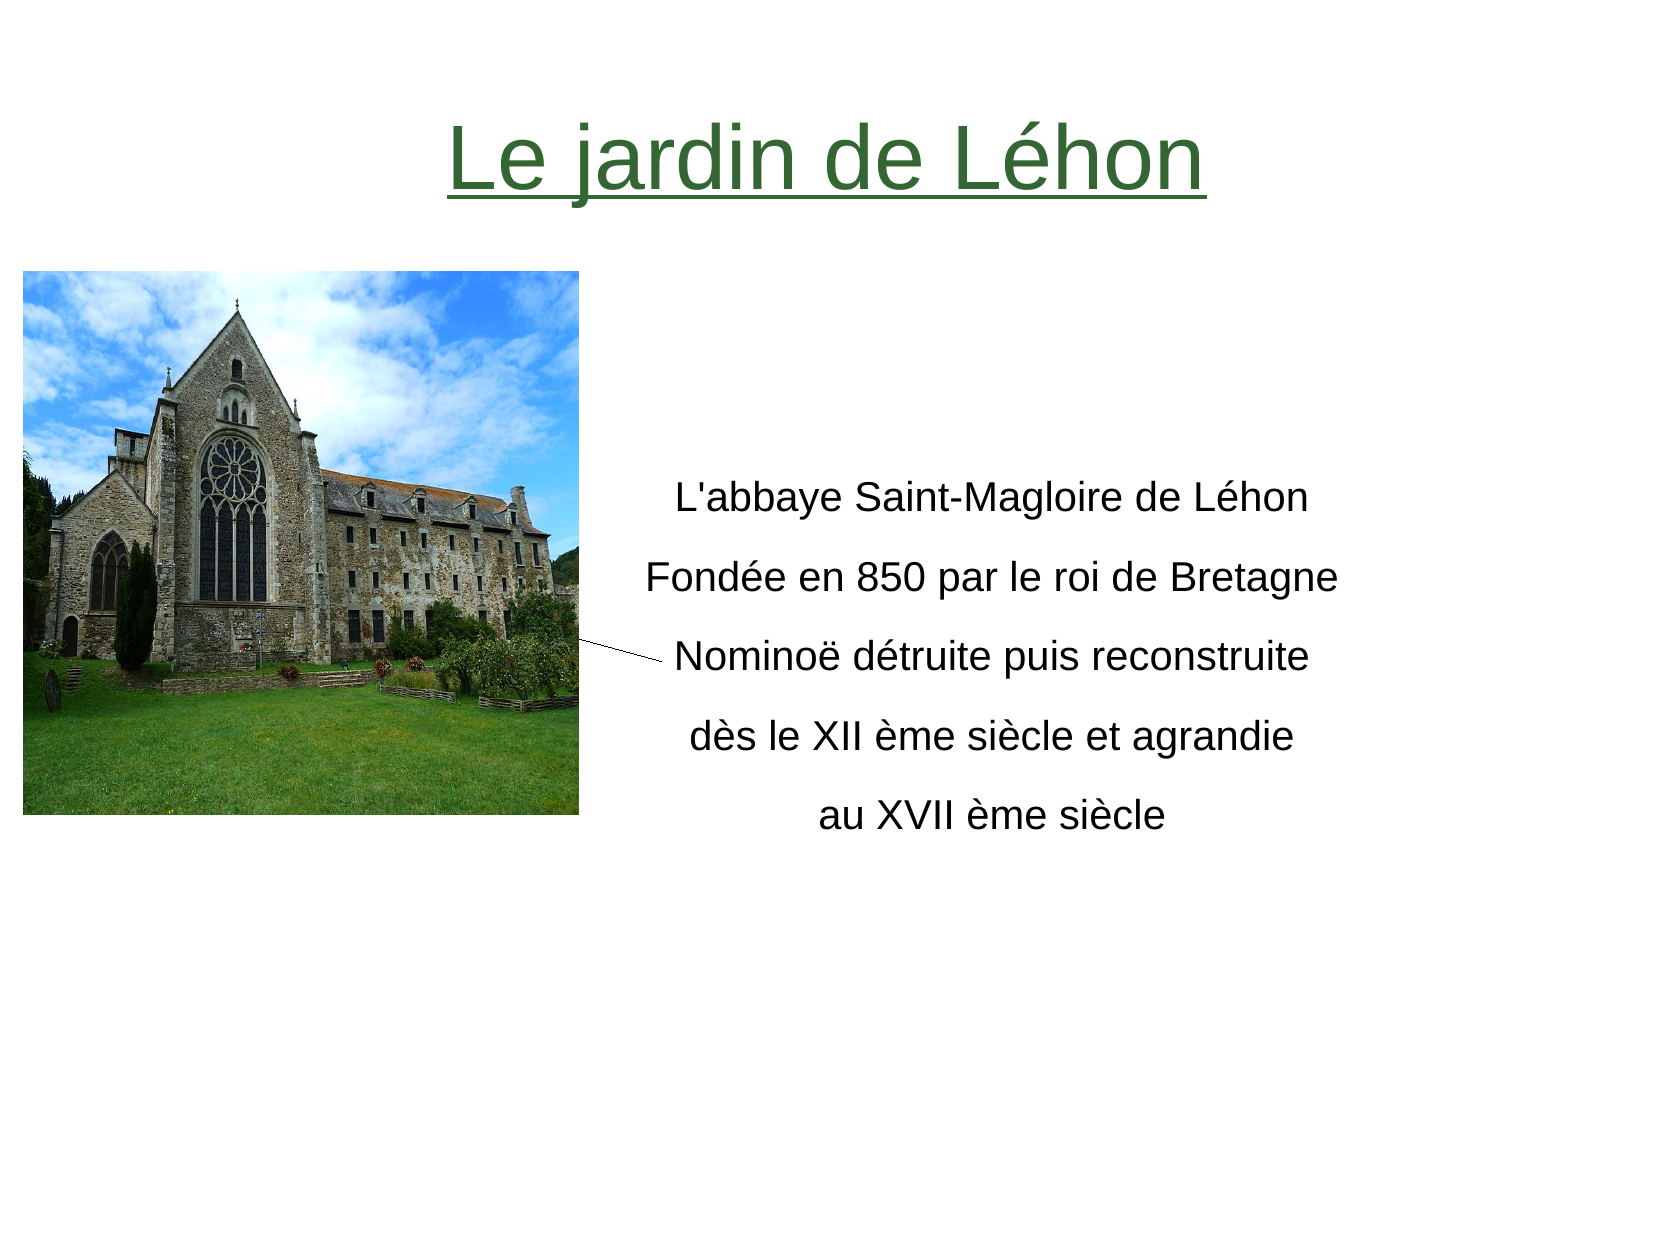

# Le jardin de Léhon
L'abbaye Saint-Magloire de Léhon
Fondée en 850 par le roi de Bretagne
Nominoë détruite puis reconstruite
dès le XII ème siècle et agrandie
au XVII ème siècle